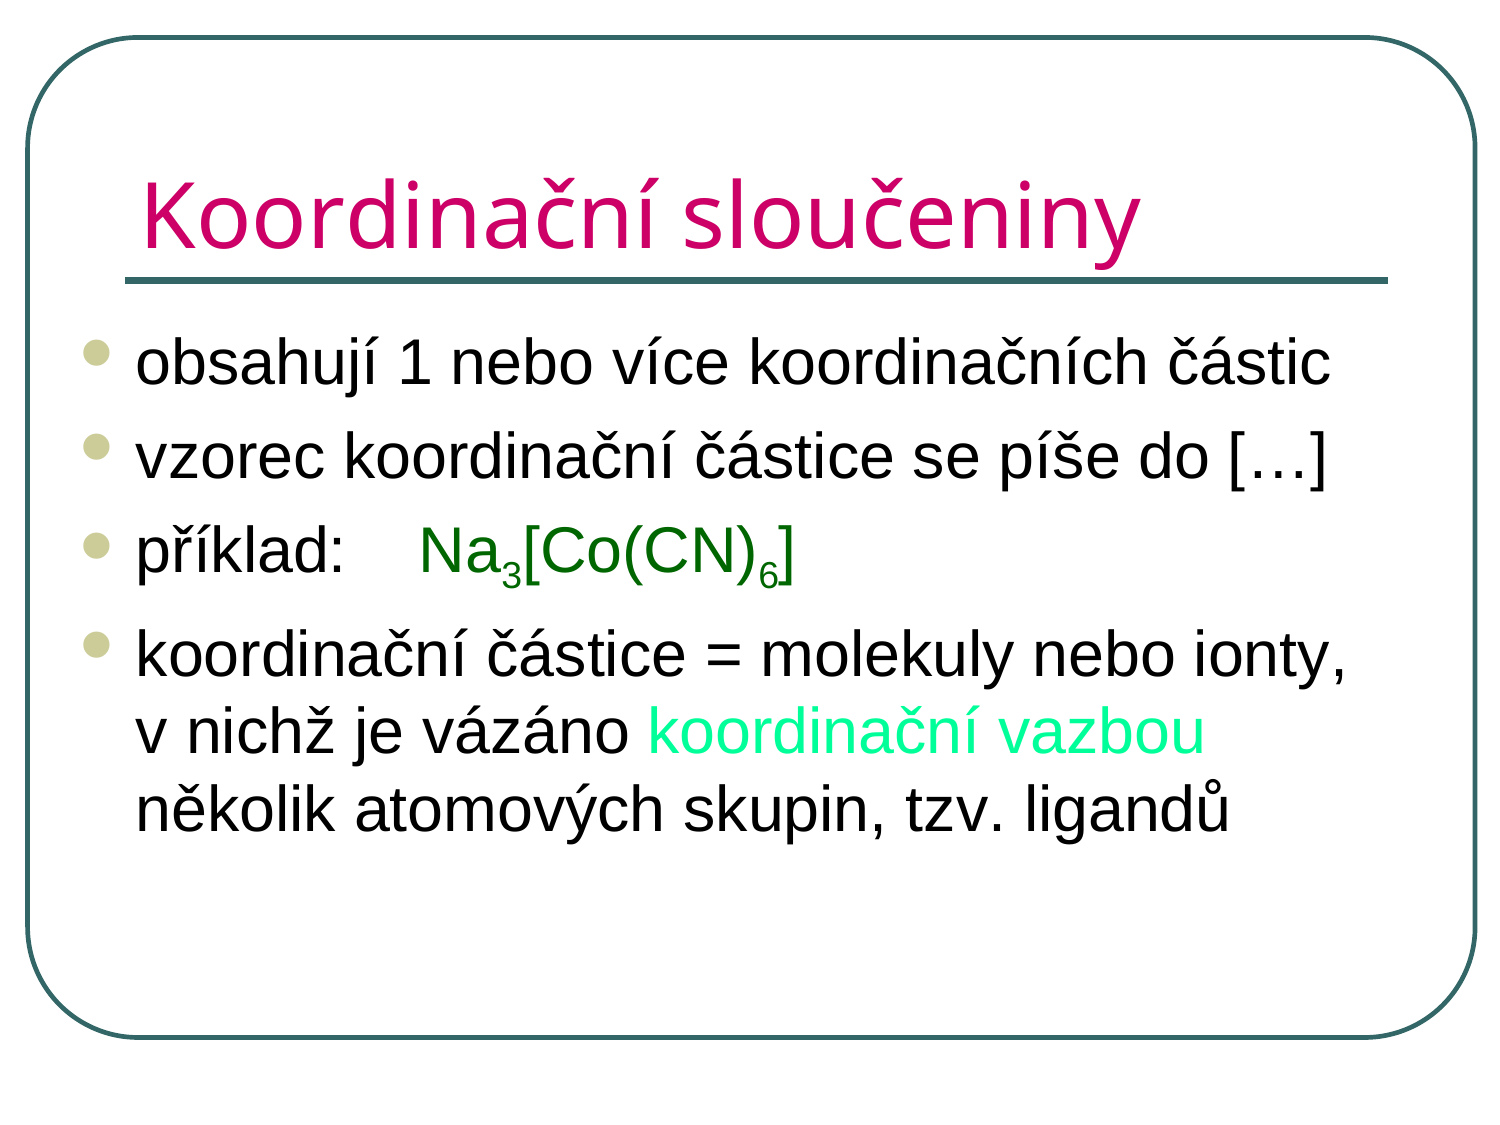

# Koordinační sloučeniny
obsahují 1 nebo více koordinačních částic
vzorec koordinační částice se píše do […]
příklad: Na3[Co(CN)6]
koordinační částice = molekuly nebo ionty, v nichž je vázáno koordinační vazbou několik atomových skupin, tzv. ligandů